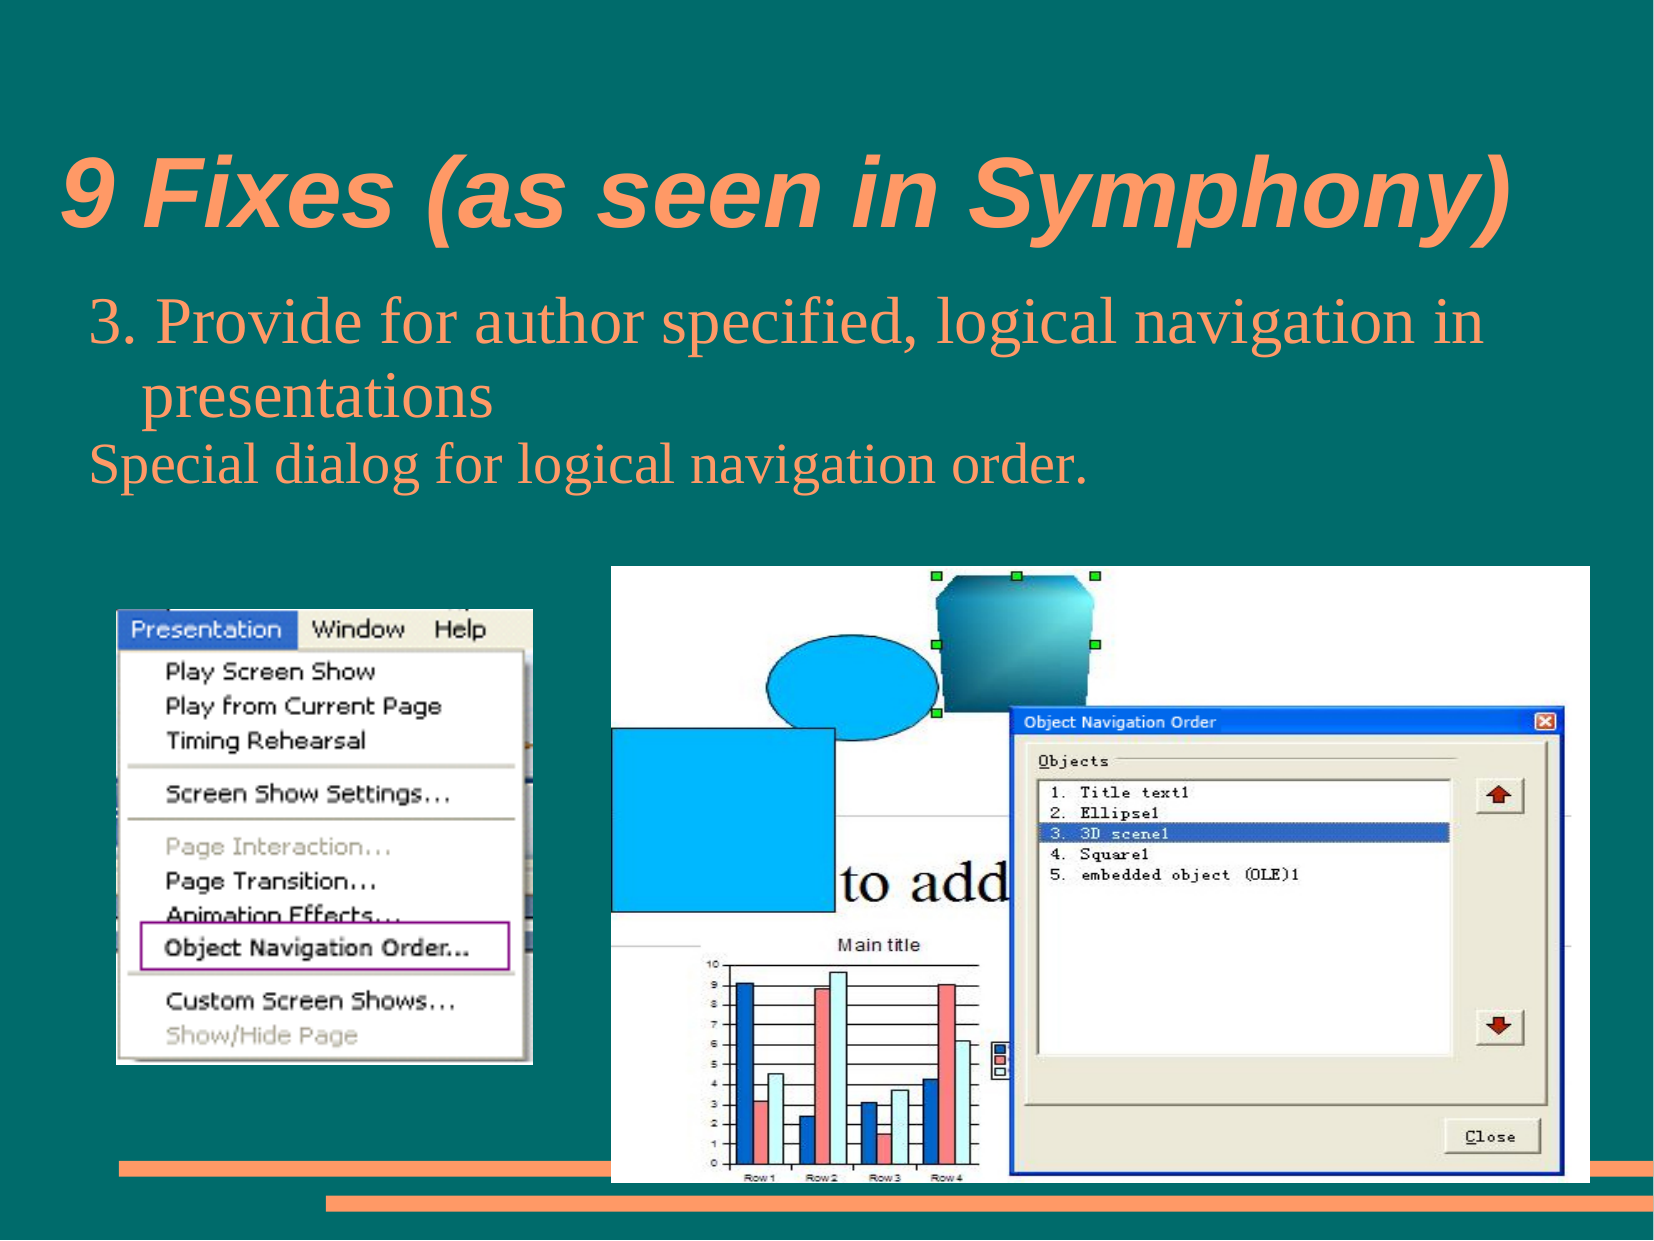

# 9 Fixes (as seen in Symphony)
3. Provide for author specified, logical navigation in presentations
Special dialog for logical navigation order.